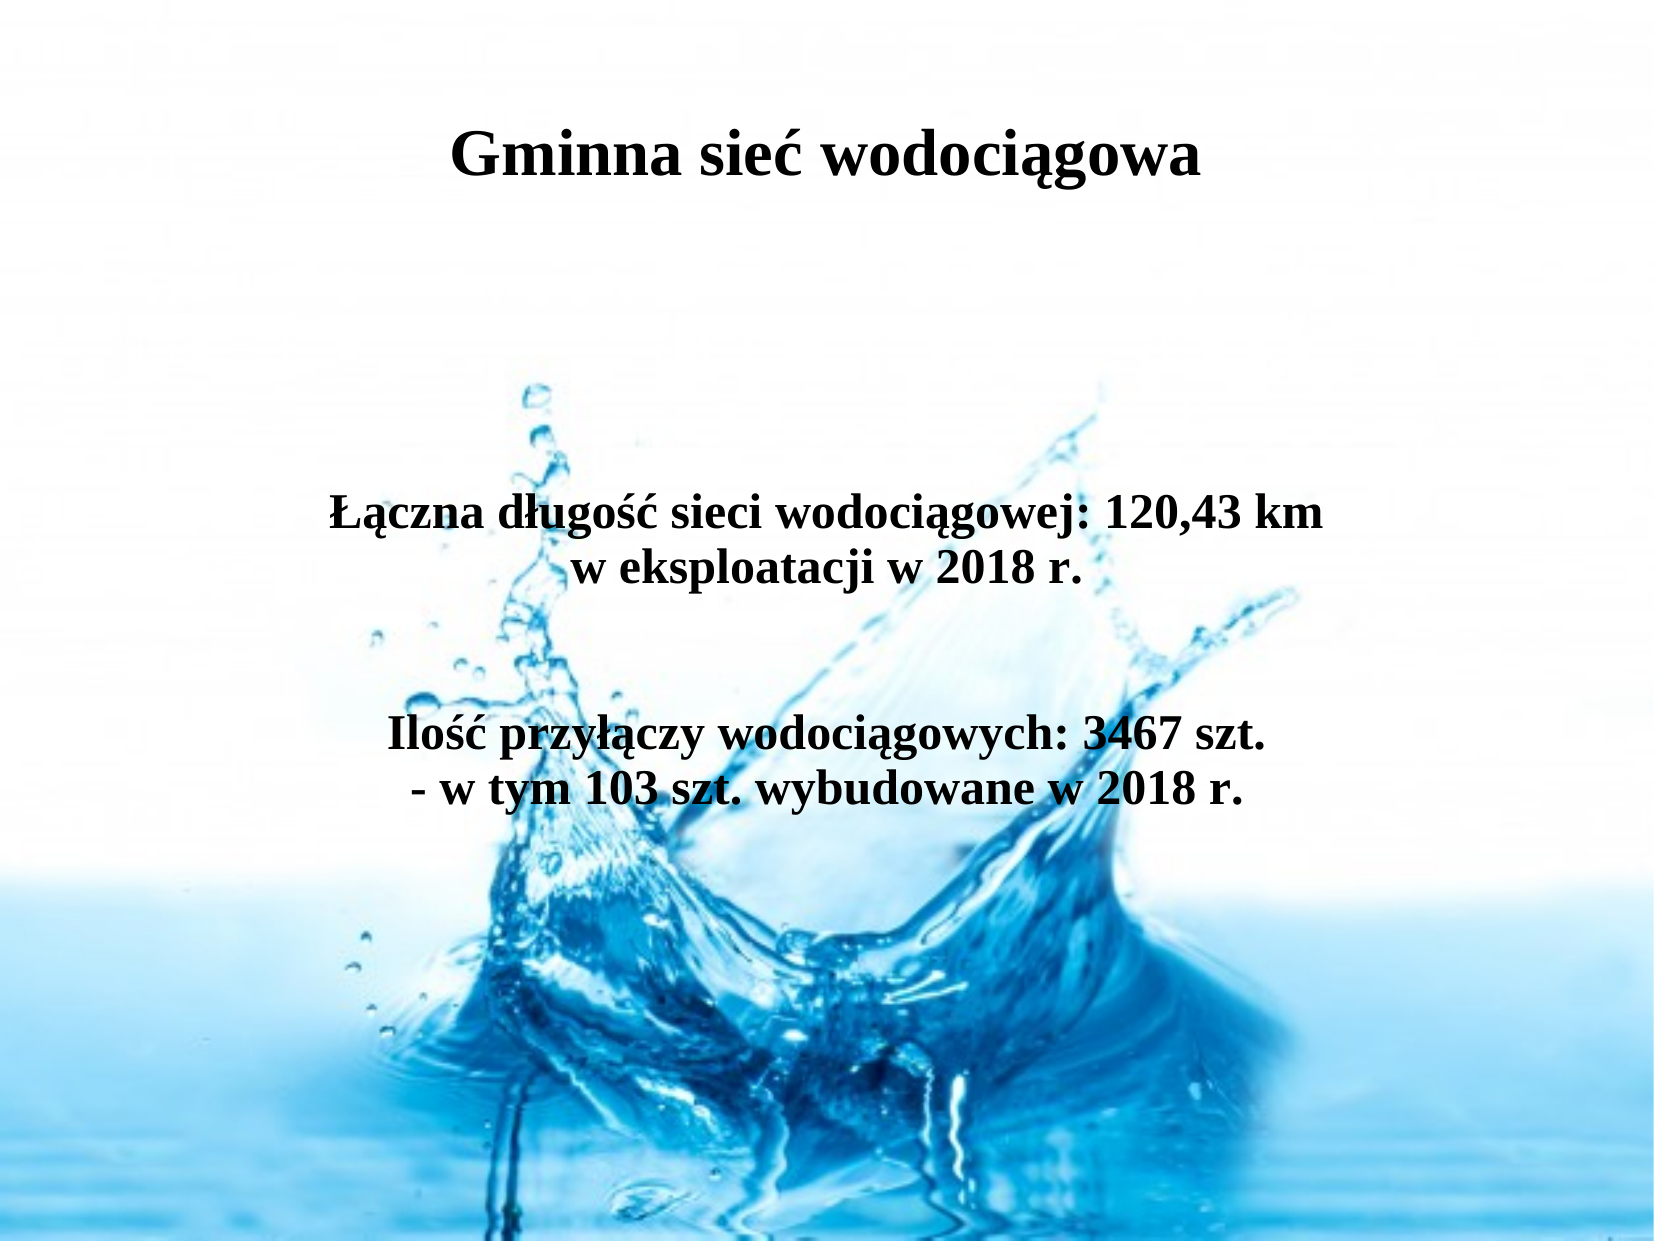

# Gminna sieć wodociągowa
Łączna długość sieci wodociągowej: 120,43 km
w eksploatacji w 2018 r.
Ilość przyłączy wodociągowych: 3467 szt.
- w tym 103 szt. wybudowane w 2018 r.